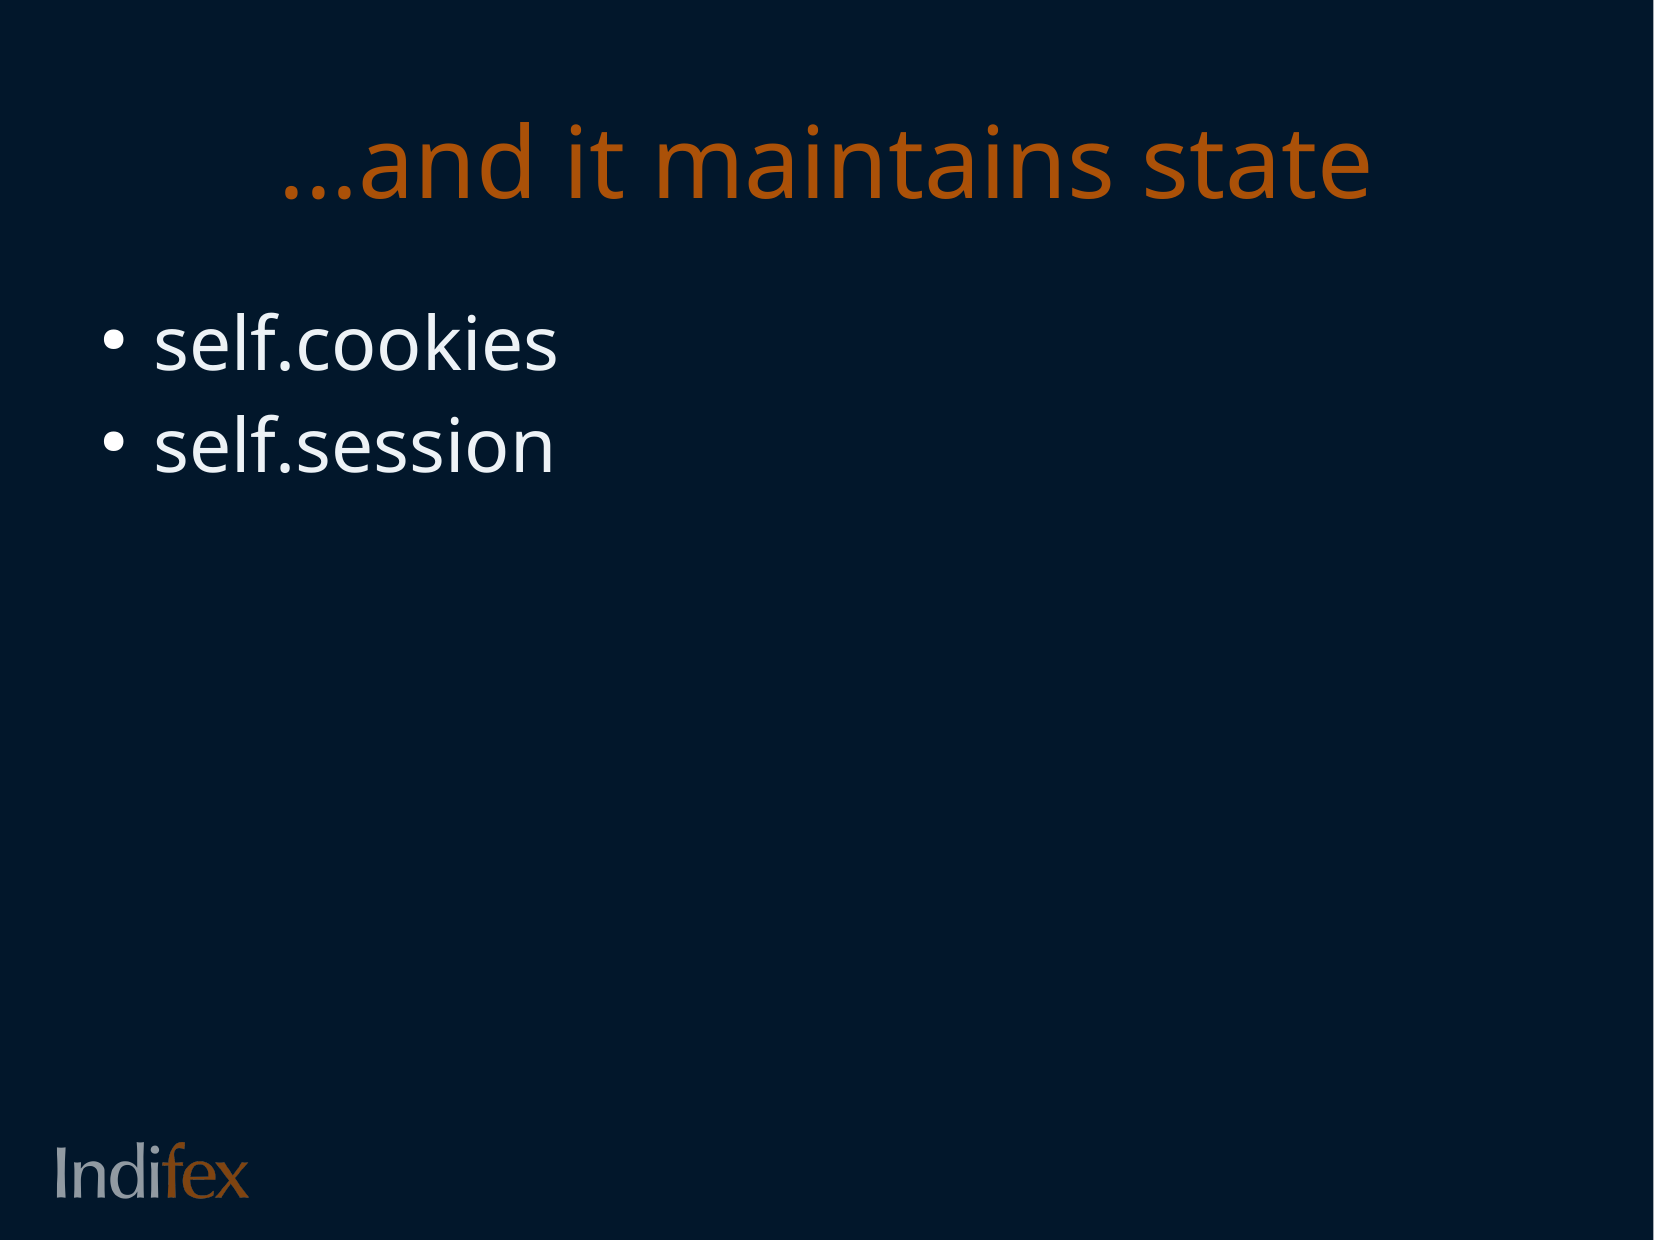

# ...and it maintains state
self.cookies
self.session